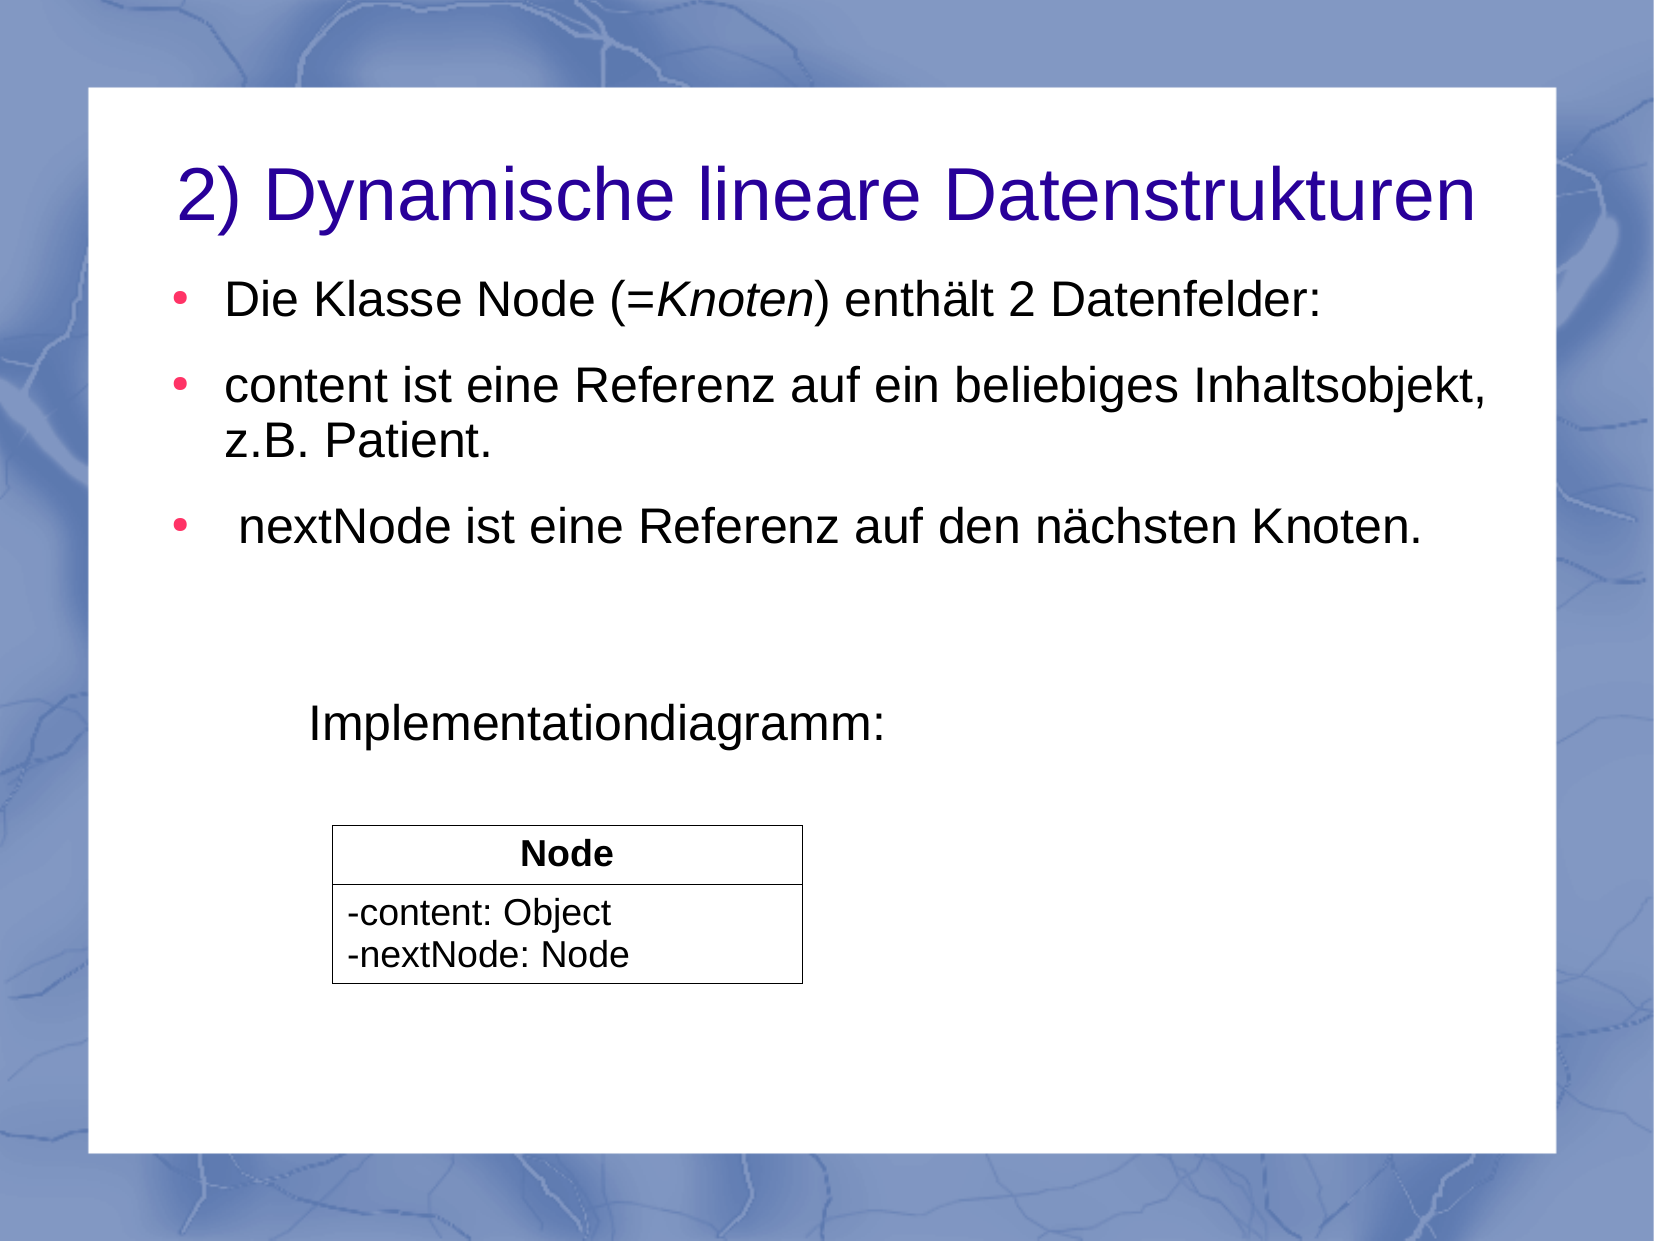

# 2) Dynamische lineare Datenstrukturen
Die Klasse Node (=Knoten) enthält 2 Datenfelder:
content ist eine Referenz auf ein beliebiges Inhaltsobjekt, z.B. Patient.
 nextNode ist eine Referenz auf den nächsten Knoten.
 Implementationdiagramm:
| Node |
| --- |
| -content: Object -nextNode: Node |